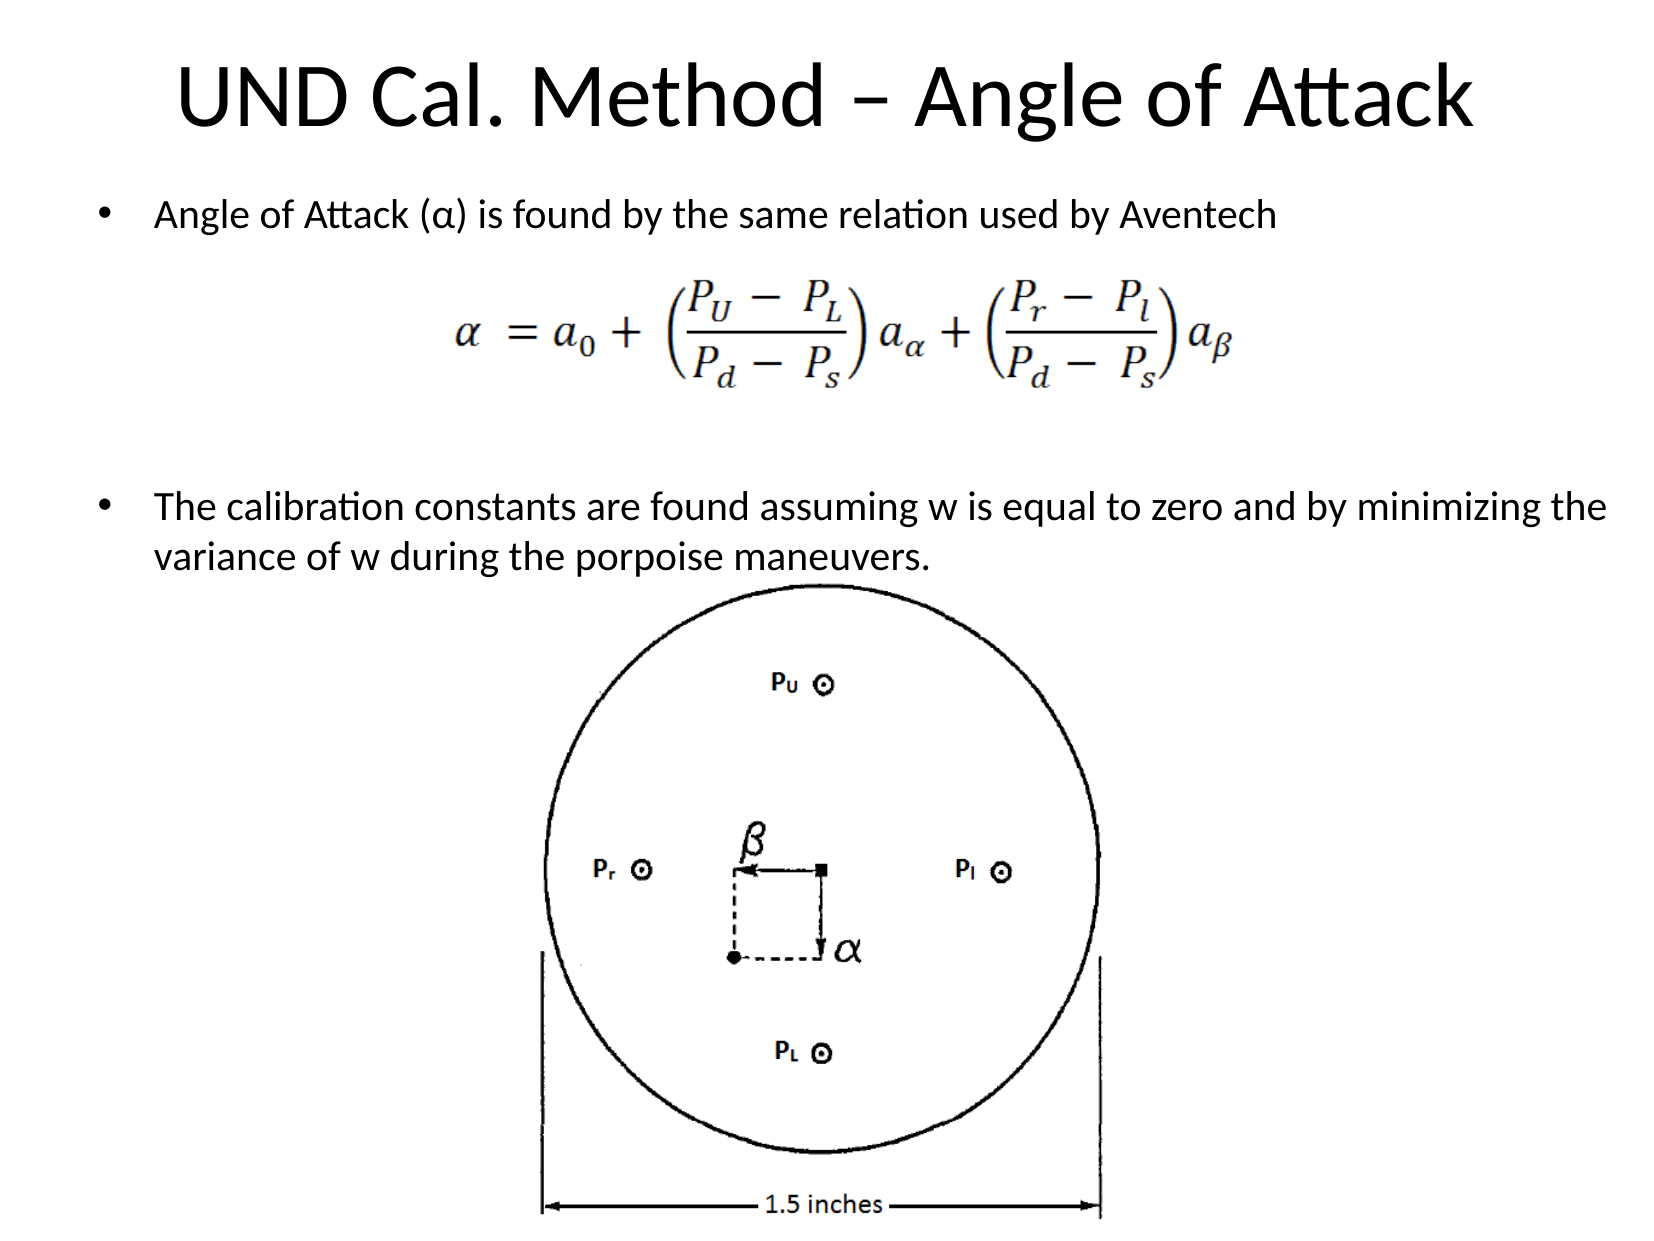

# UND Cal. Method – Angle of Attack
Angle of Attack (α) is found by the same relation used by Aventech
The calibration constants are found assuming w is equal to zero and by minimizing the variance of w during the porpoise maneuvers.